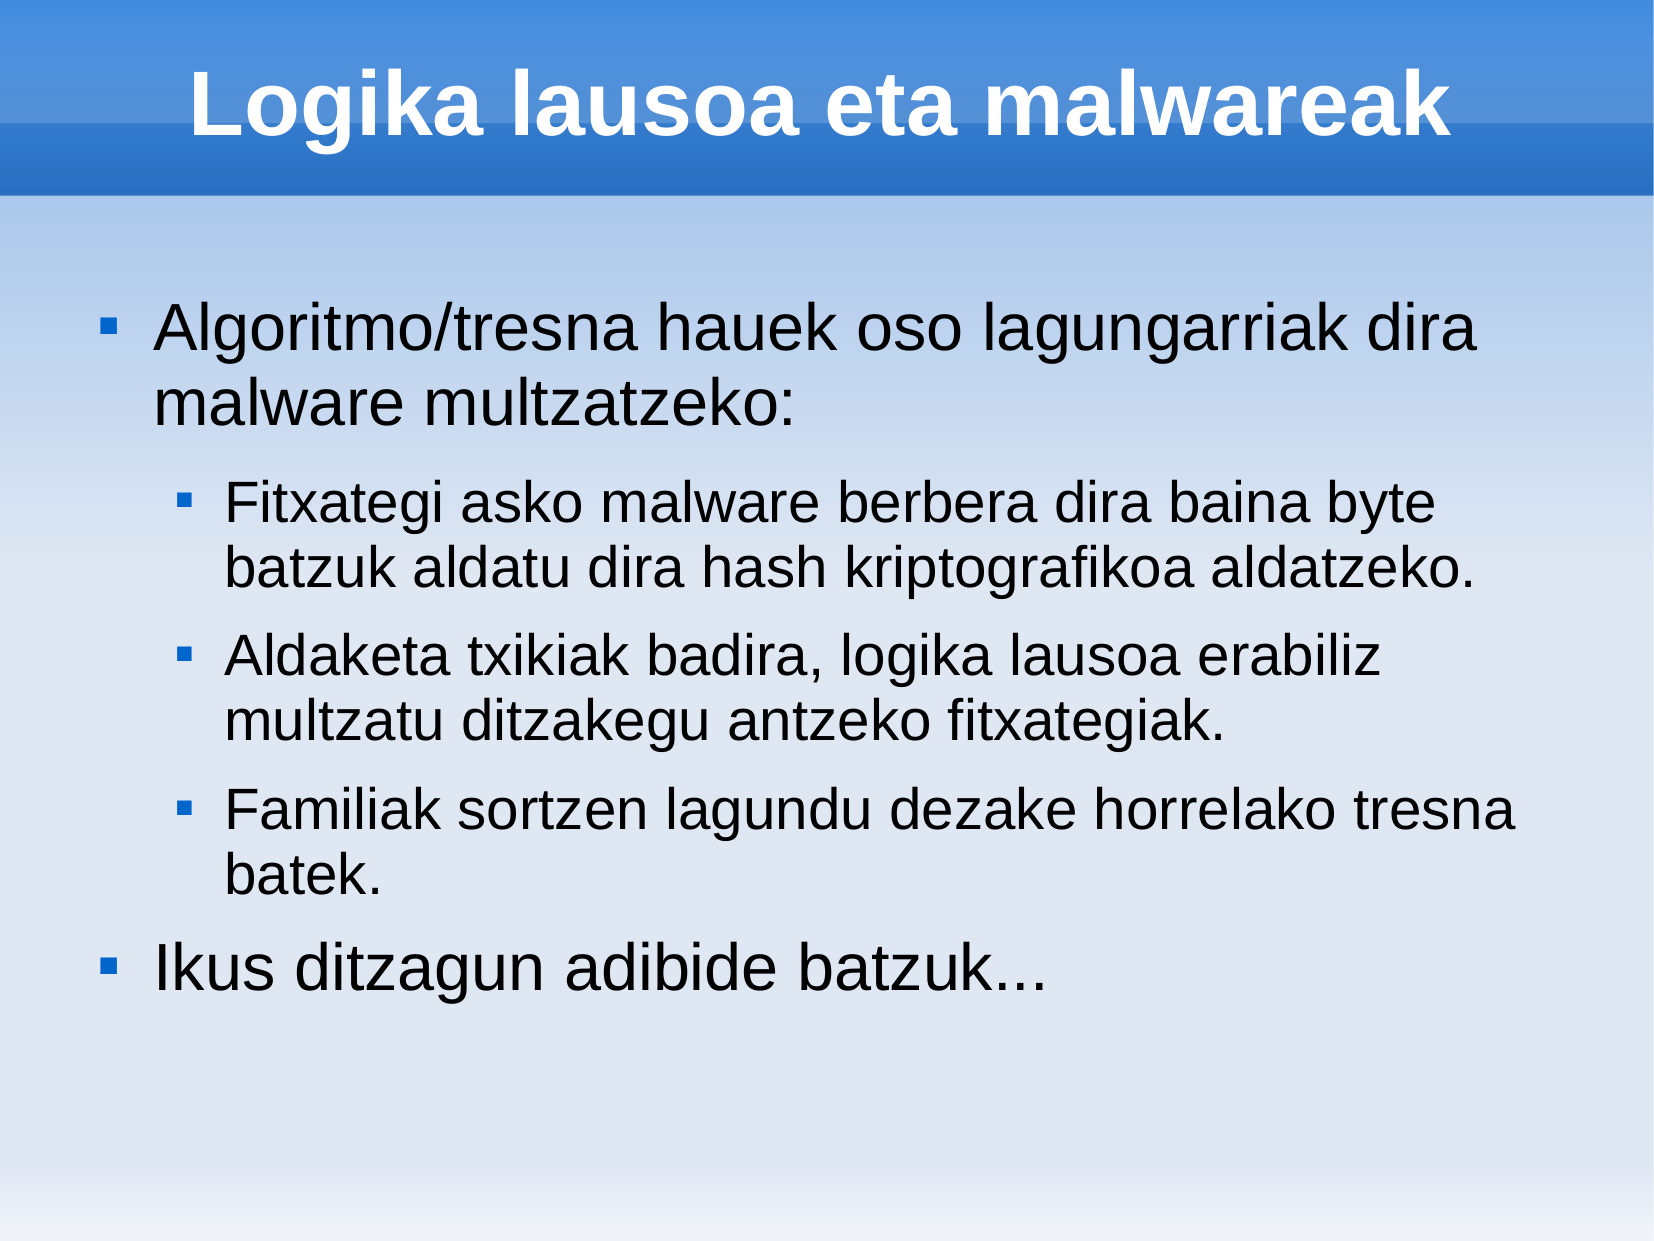

# Logika lausoa eta malwareak
Algoritmo/tresna hauek oso lagungarriak dira malware multzatzeko:
Fitxategi asko malware berbera dira baina byte batzuk aldatu dira hash kriptografikoa aldatzeko.
Aldaketa txikiak badira, logika lausoa erabiliz multzatu ditzakegu antzeko fitxategiak.
Familiak sortzen lagundu dezake horrelako tresna batek.
Ikus ditzagun adibide batzuk...